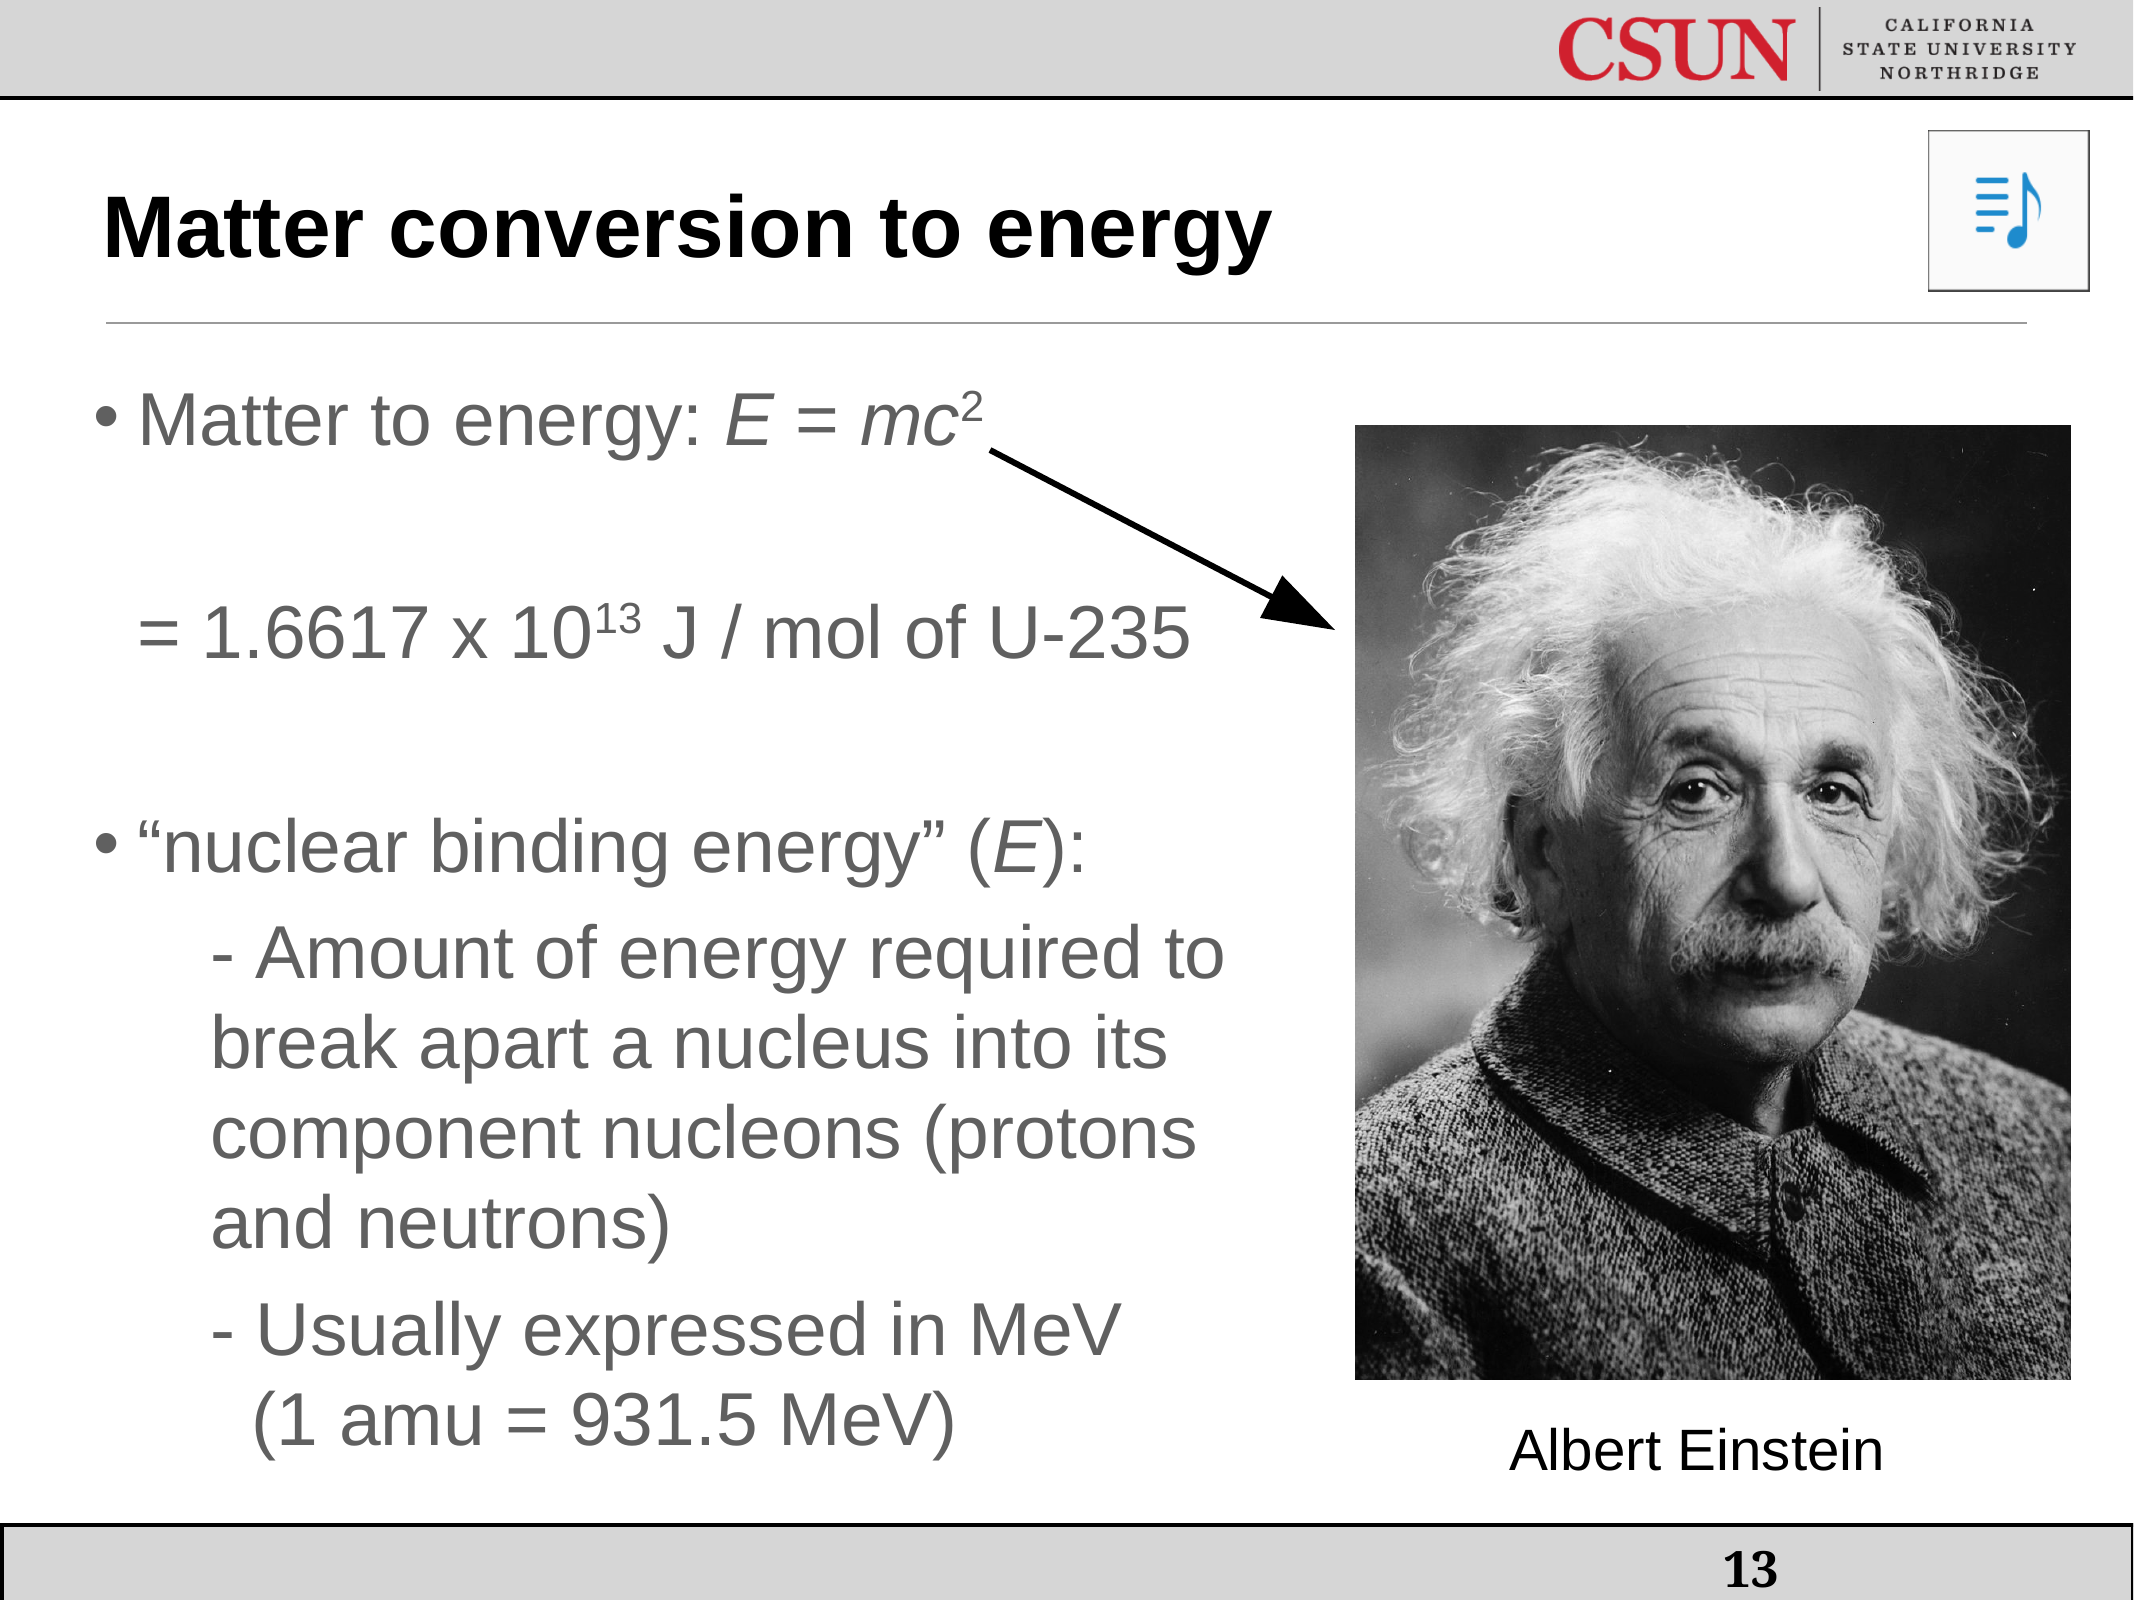

# Matter conversion to energy
Matter to energy: E = mc2
= 1.6617 x 1013 J / mol of U-235
“nuclear binding energy” (E):
- Amount of energy required to break apart a nucleus into its component nucleons (protons and neutrons)
- Usually expressed in MeV
 (1 amu = 931.5 MeV)
Albert Einstein
13